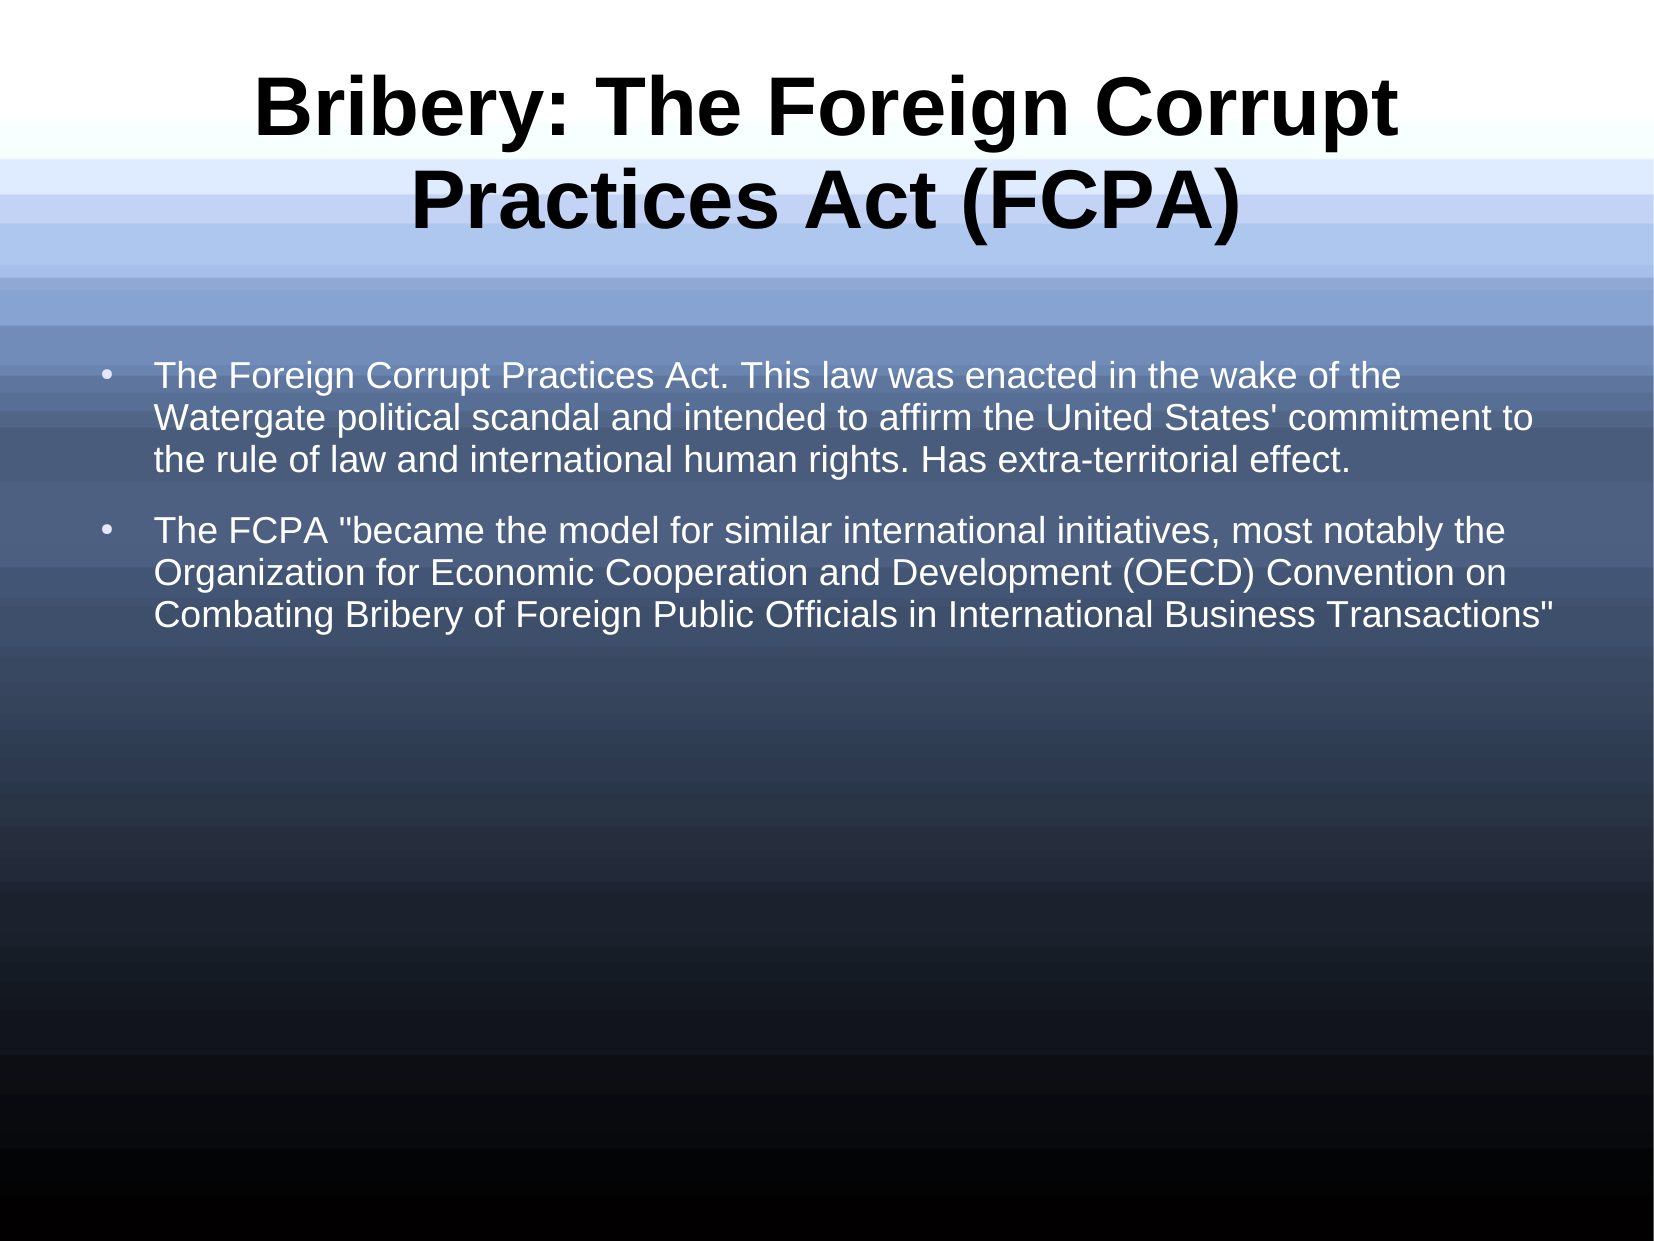

# Bribery: The Foreign Corrupt Practices Act (FCPA)
The Foreign Corrupt Practices Act. This law was enacted in the wake of the Watergate political scandal and intended to affirm the United States' commitment to the rule of law and international human rights. Has extra-territorial effect.
The FCPA "became the model for similar international initiatives, most notably the Organization for Economic Cooperation and Development (OECD) Convention on Combating Bribery of Foreign Public Officials in International Business Transactions"